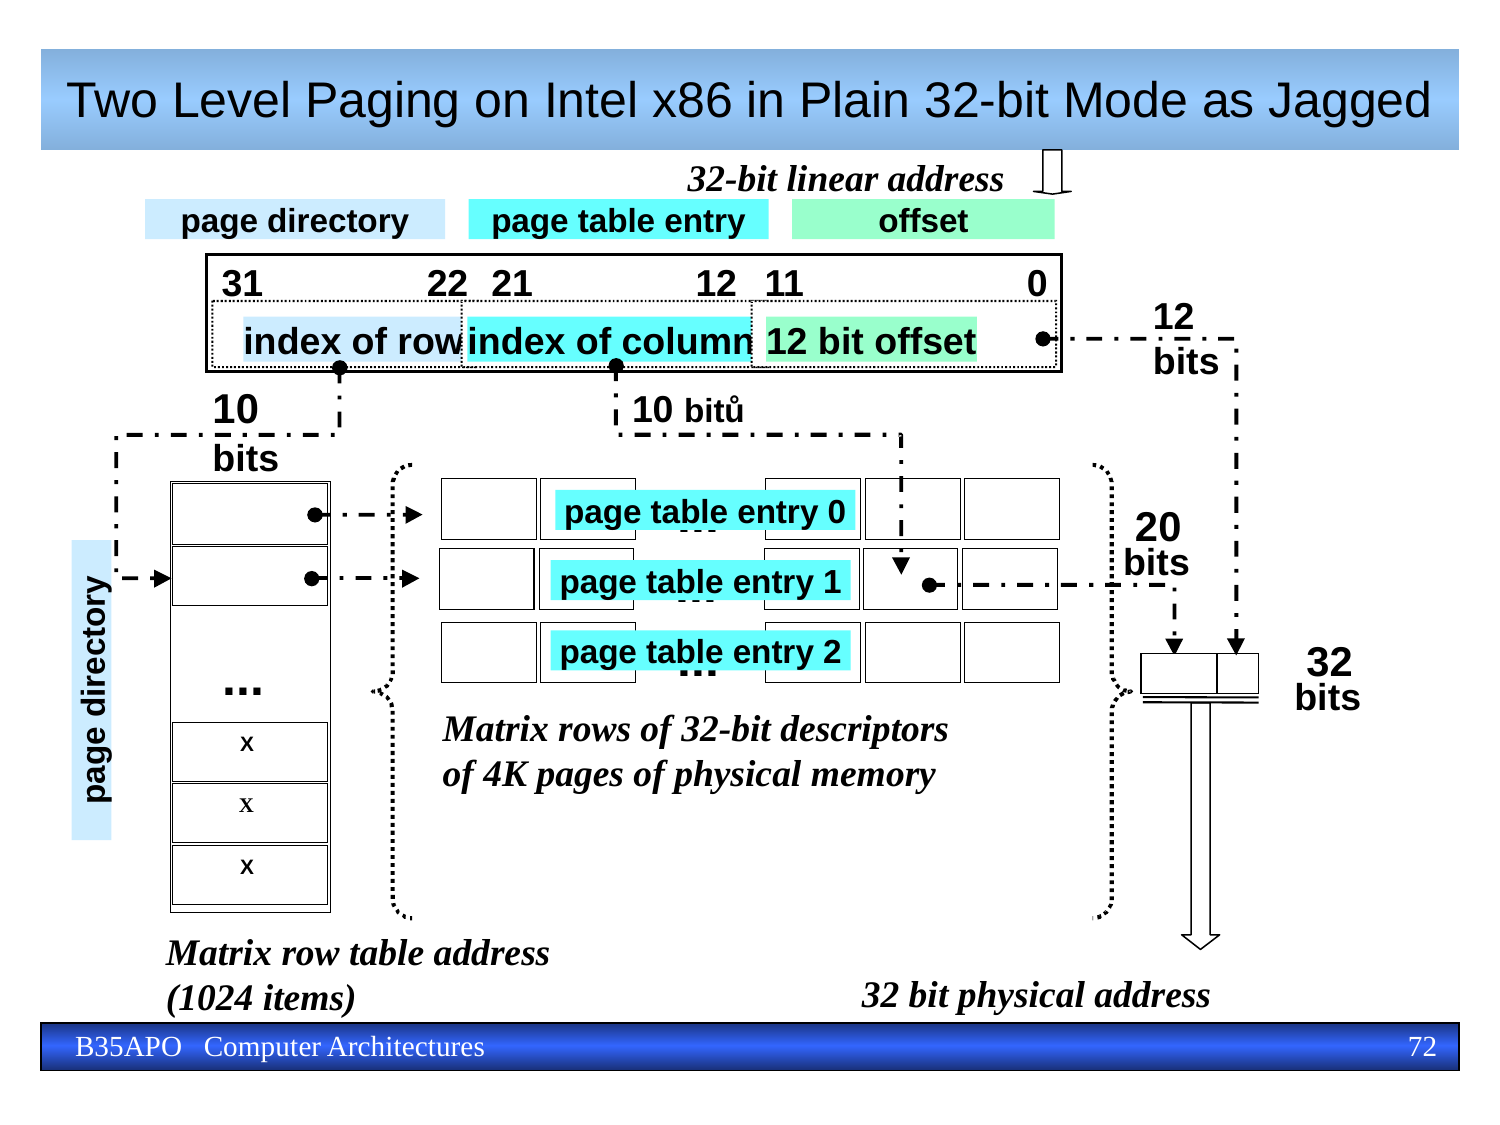

# Two Level Paging on Intel x86 in Plain 32-bit Mode as Jagged
32-bit linear address
page directory
page table entry
offset
31
22
21
12
11
0
12 bits
index of row
index of column
12 bit offset
10 bits
10 bitů
...
page table entry 0
20
bits
...
page table entry 1
...
page table entry 2
32
...
page directory
bits
Matrix rows of 32-bit descriptors
of 4K pages of physical memory
X
X
X
Matrix row table address
(1024 items)
32 bit physical address
B35APO Computer Architectures
72